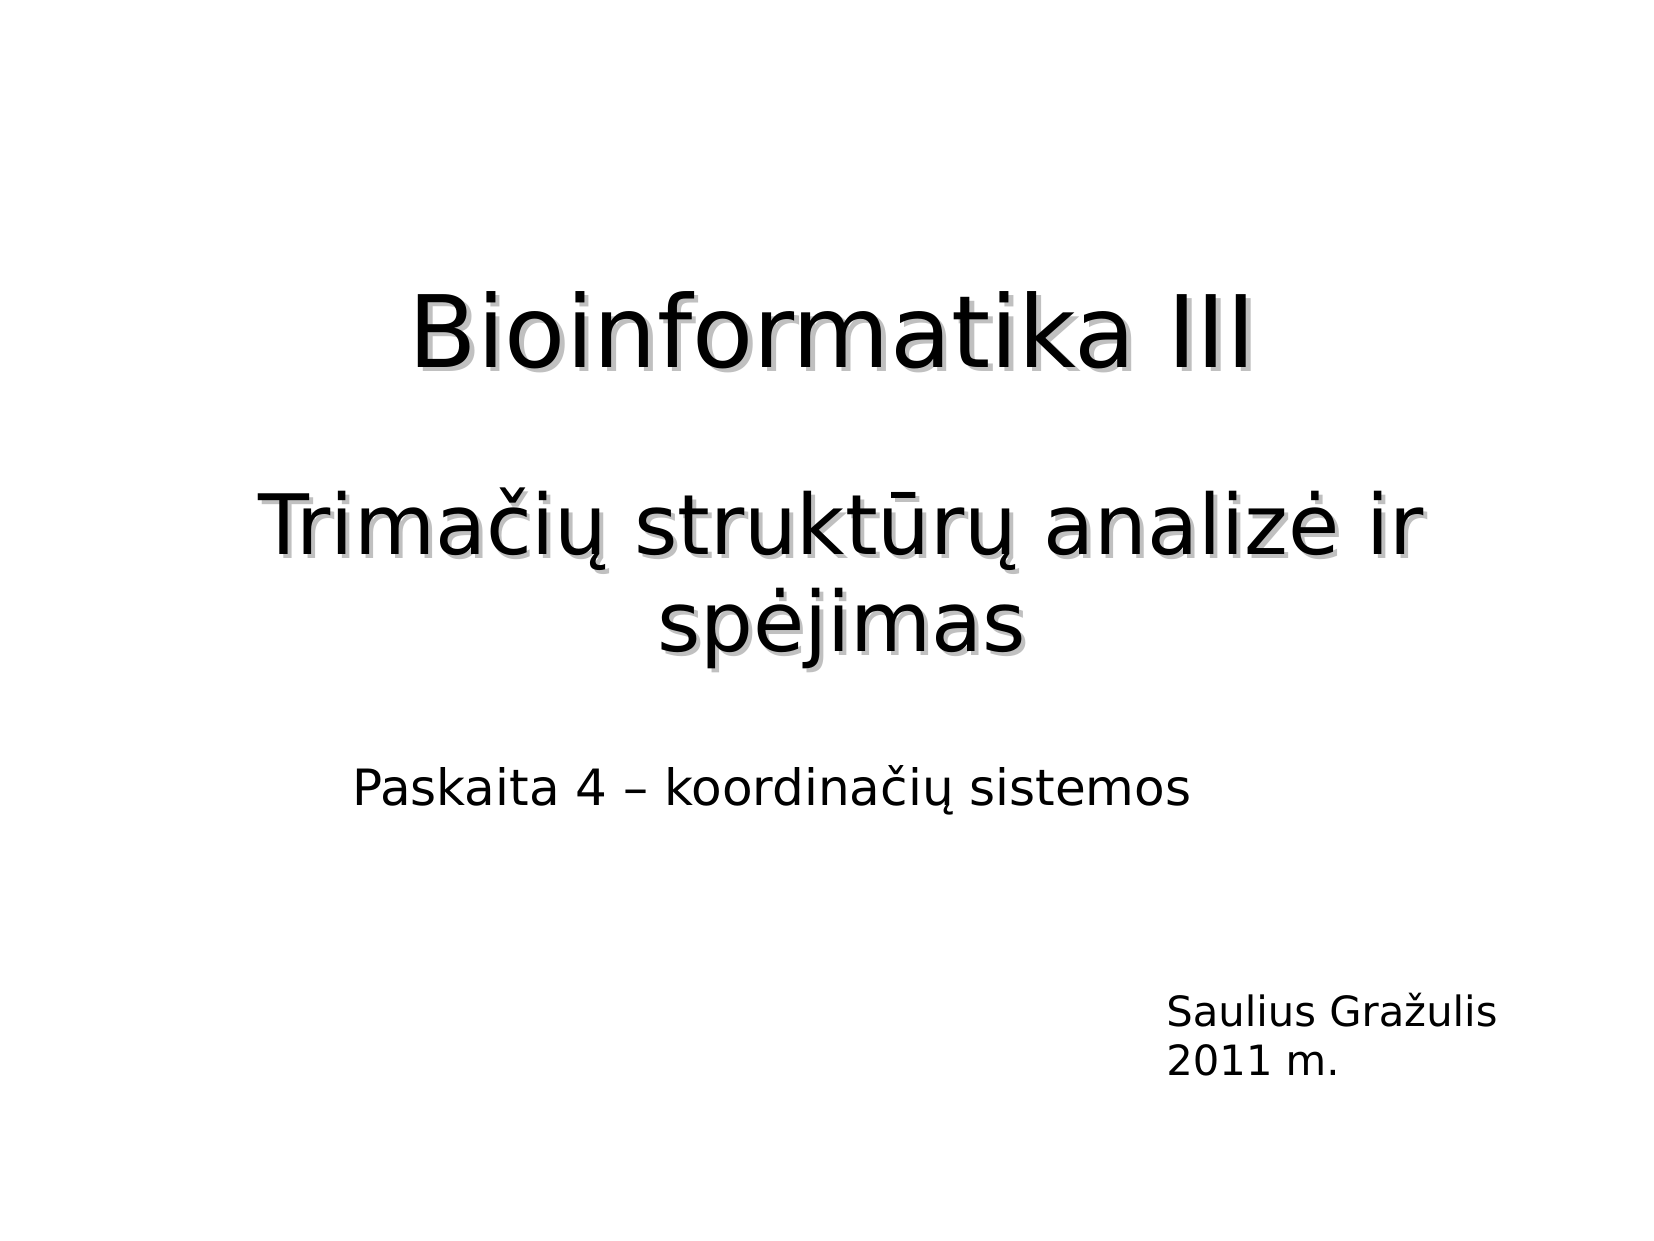

# Bioinformatika III
Trimačių struktūrų analizė ir spėjimas
Paskaita 4 – koordinačių sistemos
Saulius Gražulis
2011 m.